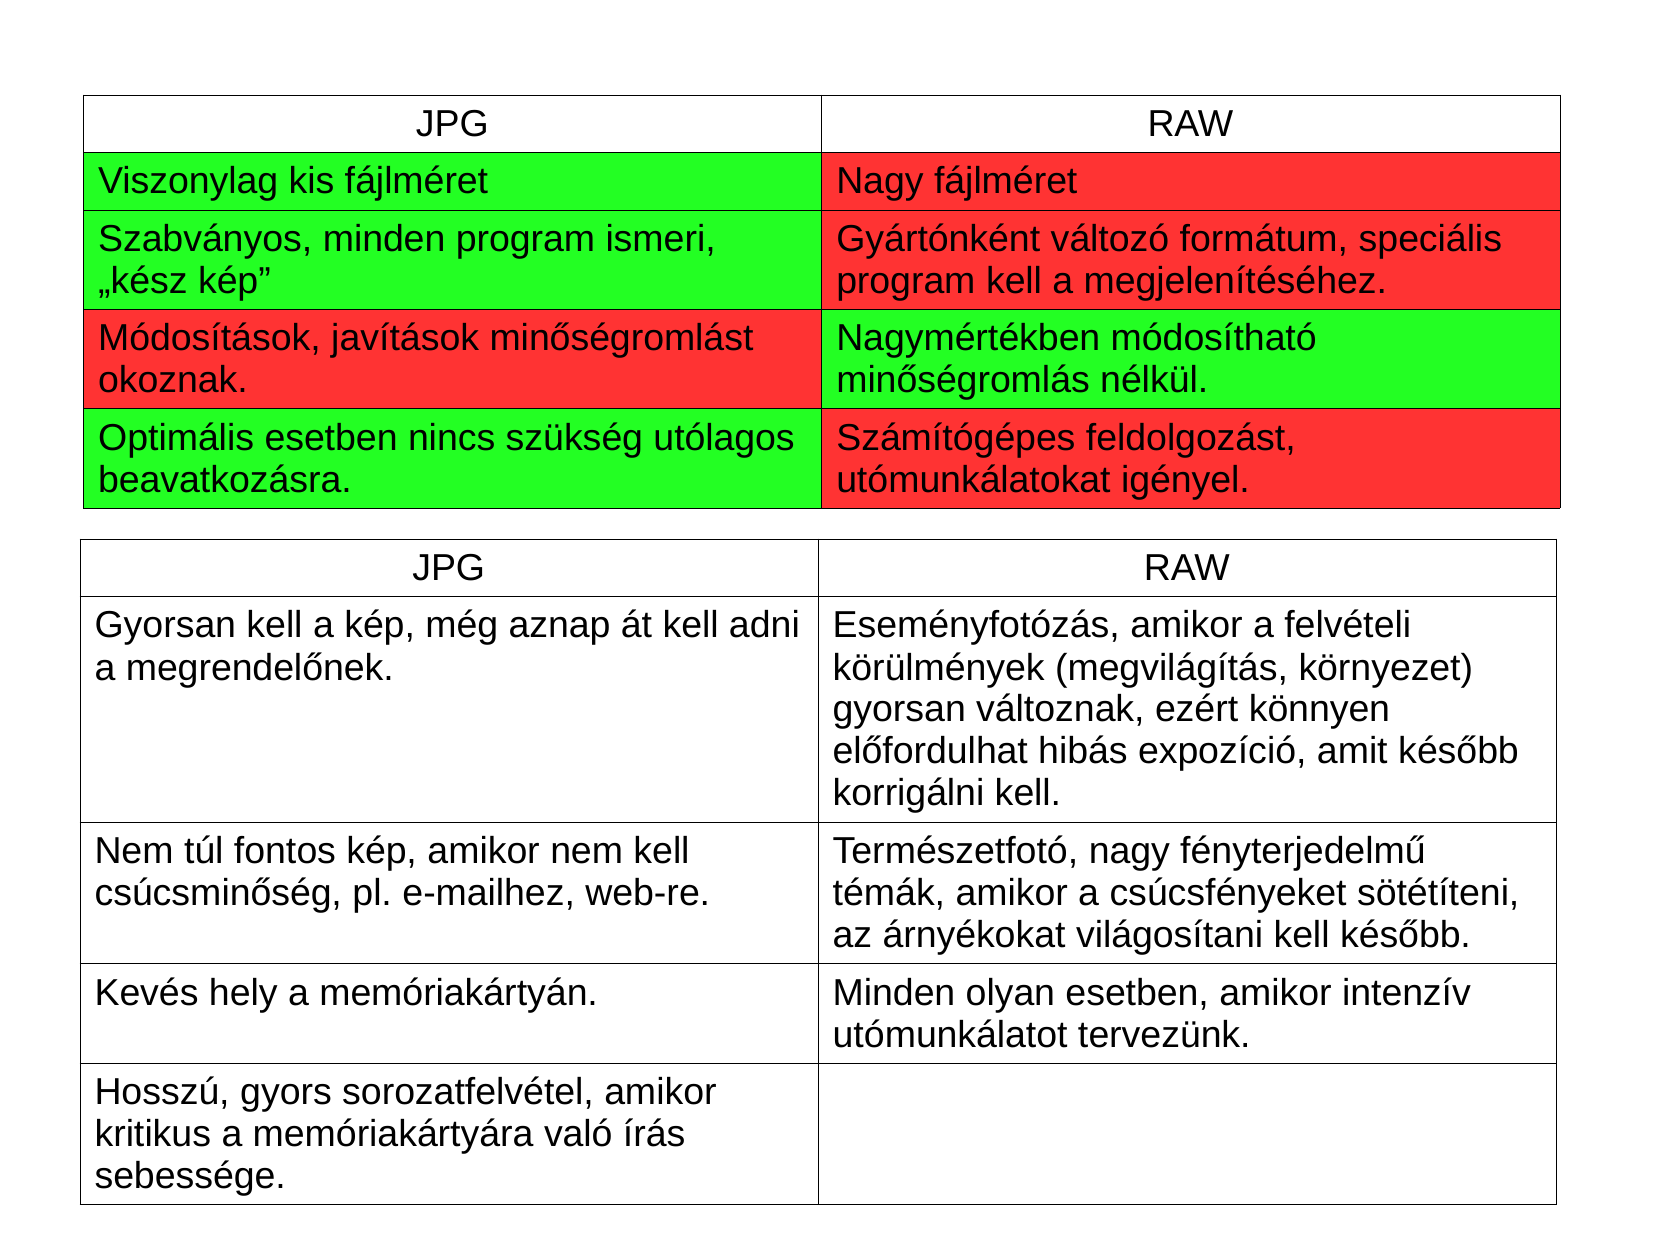

| JPG | RAW |
| --- | --- |
| Viszonylag kis fájlméret | Nagy fájlméret |
| Szabványos, minden program ismeri, „kész kép” | Gyártónként változó formátum, speciális program kell a megjelenítéséhez. |
| Módosítások, javítások minőségromlást okoznak. | Nagymértékben módosítható minőségromlás nélkül. |
| Optimális esetben nincs szükség utólagos beavatkozásra. | Számítógépes feldolgozást, utómunkálatokat igényel. |
| JPG | RAW |
| --- | --- |
| Gyorsan kell a kép, még aznap át kell adni a megrendelőnek. | Eseményfotózás, amikor a felvételi körülmények (megvilágítás, környezet) gyorsan változnak, ezért könnyen előfordulhat hibás expozíció, amit később korrigálni kell. |
| Nem túl fontos kép, amikor nem kell csúcsminőség, pl. e-mailhez, web-re. | Természetfotó, nagy fényterjedelmű témák, amikor a csúcsfényeket sötétíteni, az árnyékokat világosítani kell később. |
| Kevés hely a memóriakártyán. | Minden olyan esetben, amikor intenzív utómunkálatot tervezünk. |
| Hosszú, gyors sorozatfelvétel, amikor kritikus a memóriakártyára való írás sebessége. | |